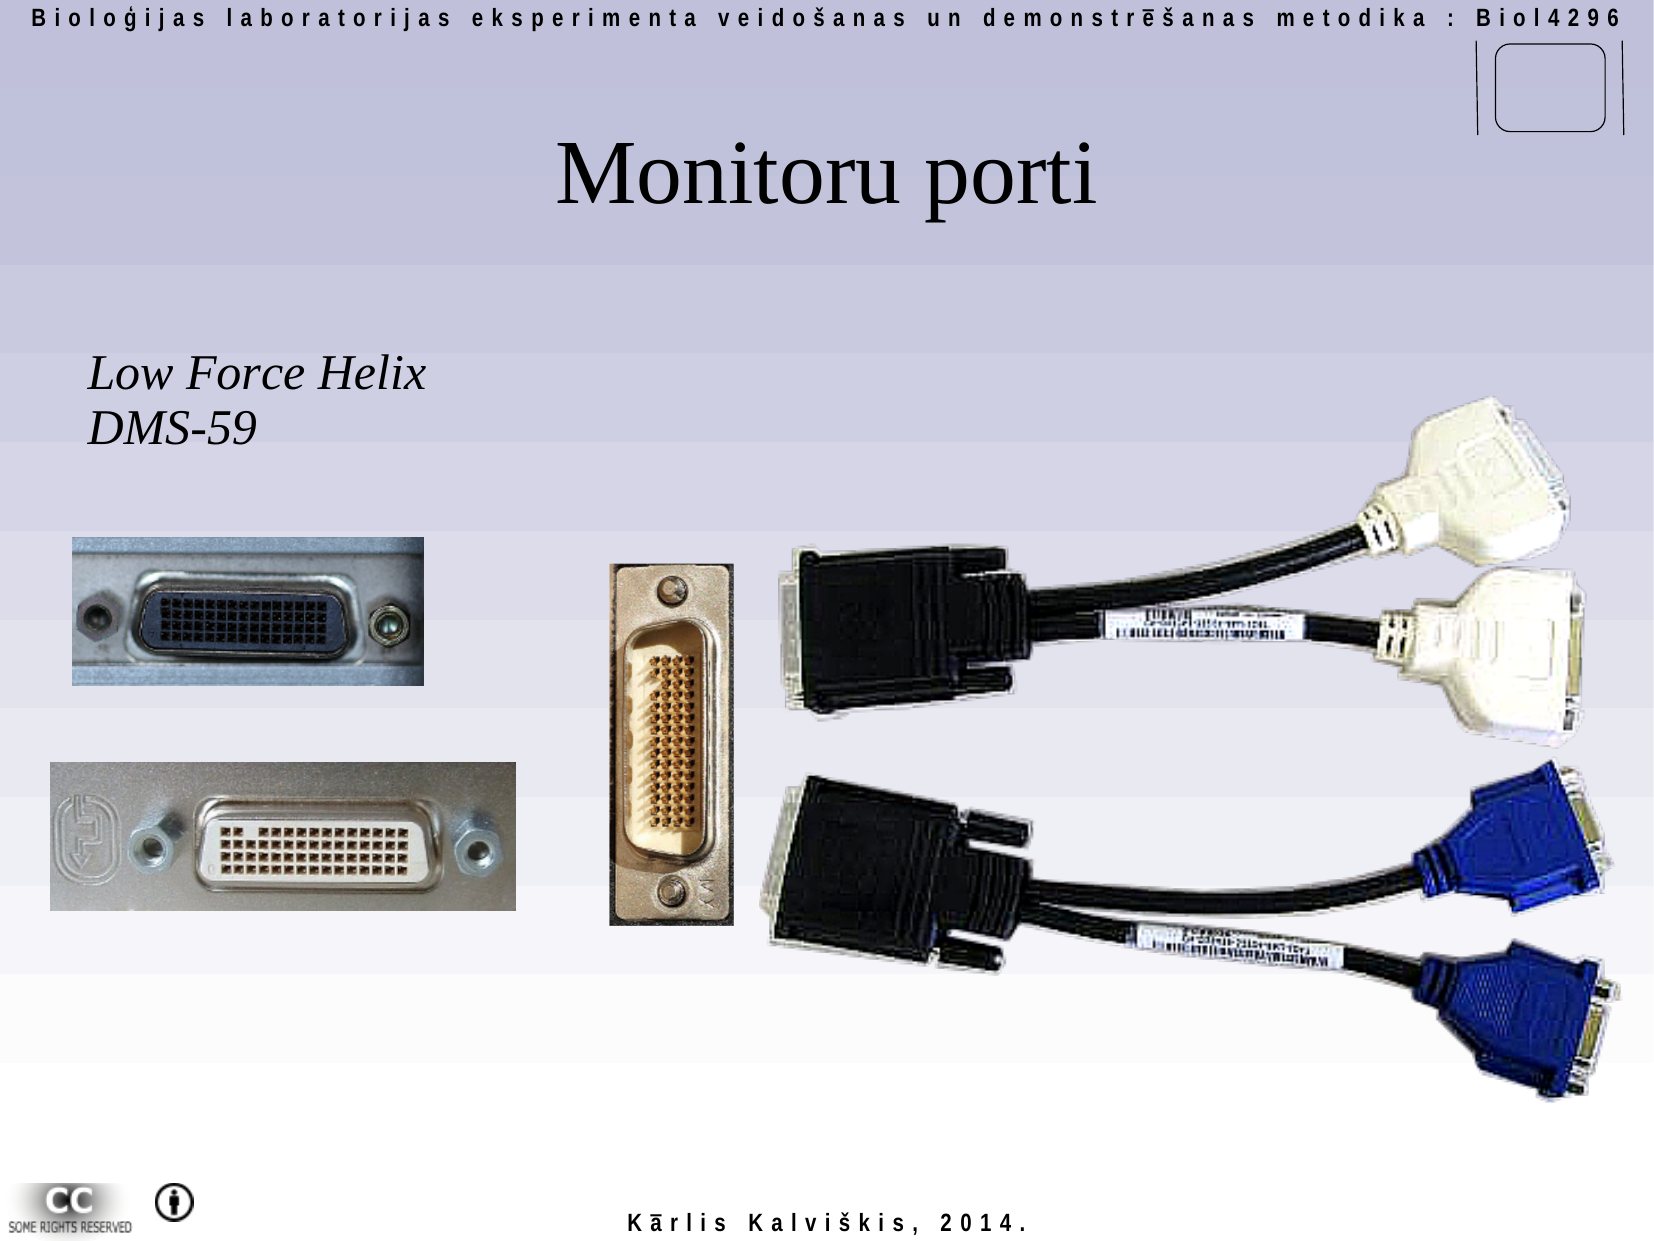

# Monitoru porti
Low Force Helix
DMS-59